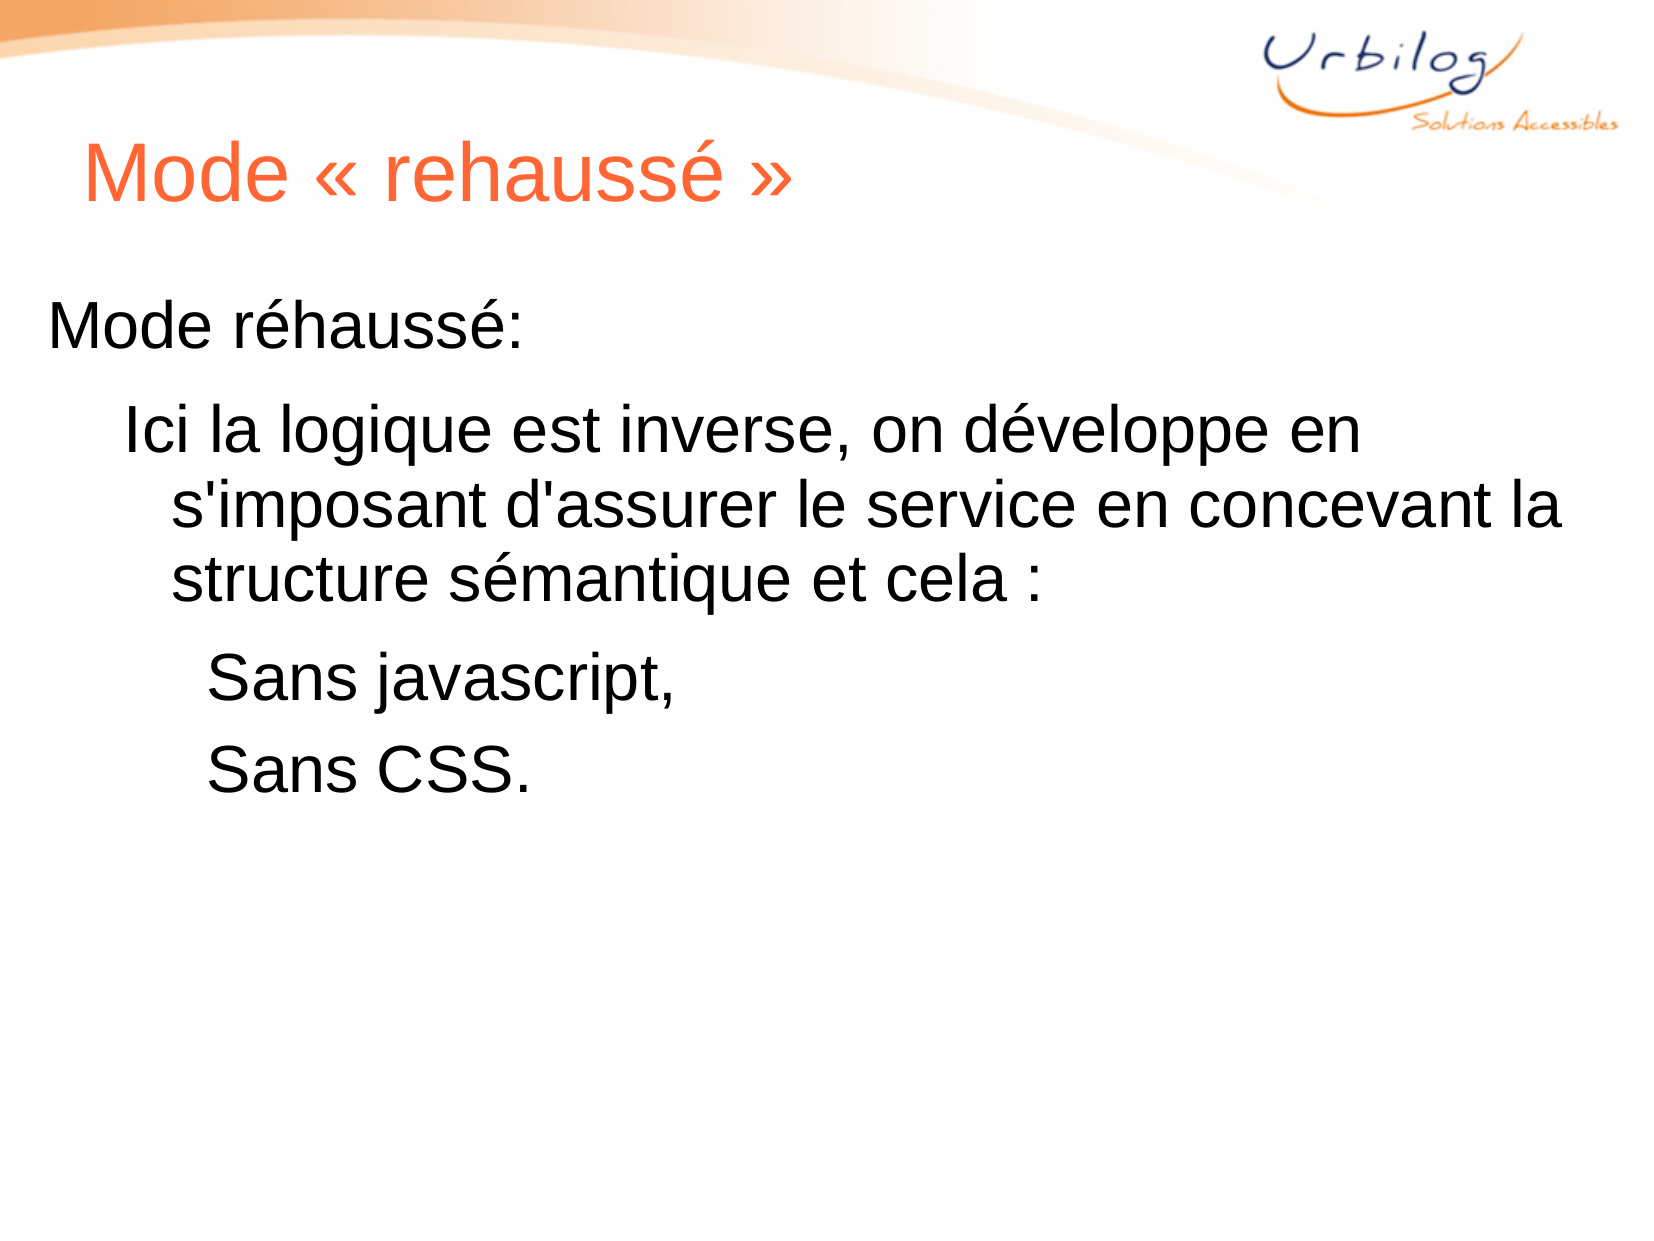

# Mode « rehaussé »
Mode réhaussé:
Ici la logique est inverse, on développe en s'imposant d'assurer le service en concevant la structure sémantique et cela :
Sans javascript,
Sans CSS.